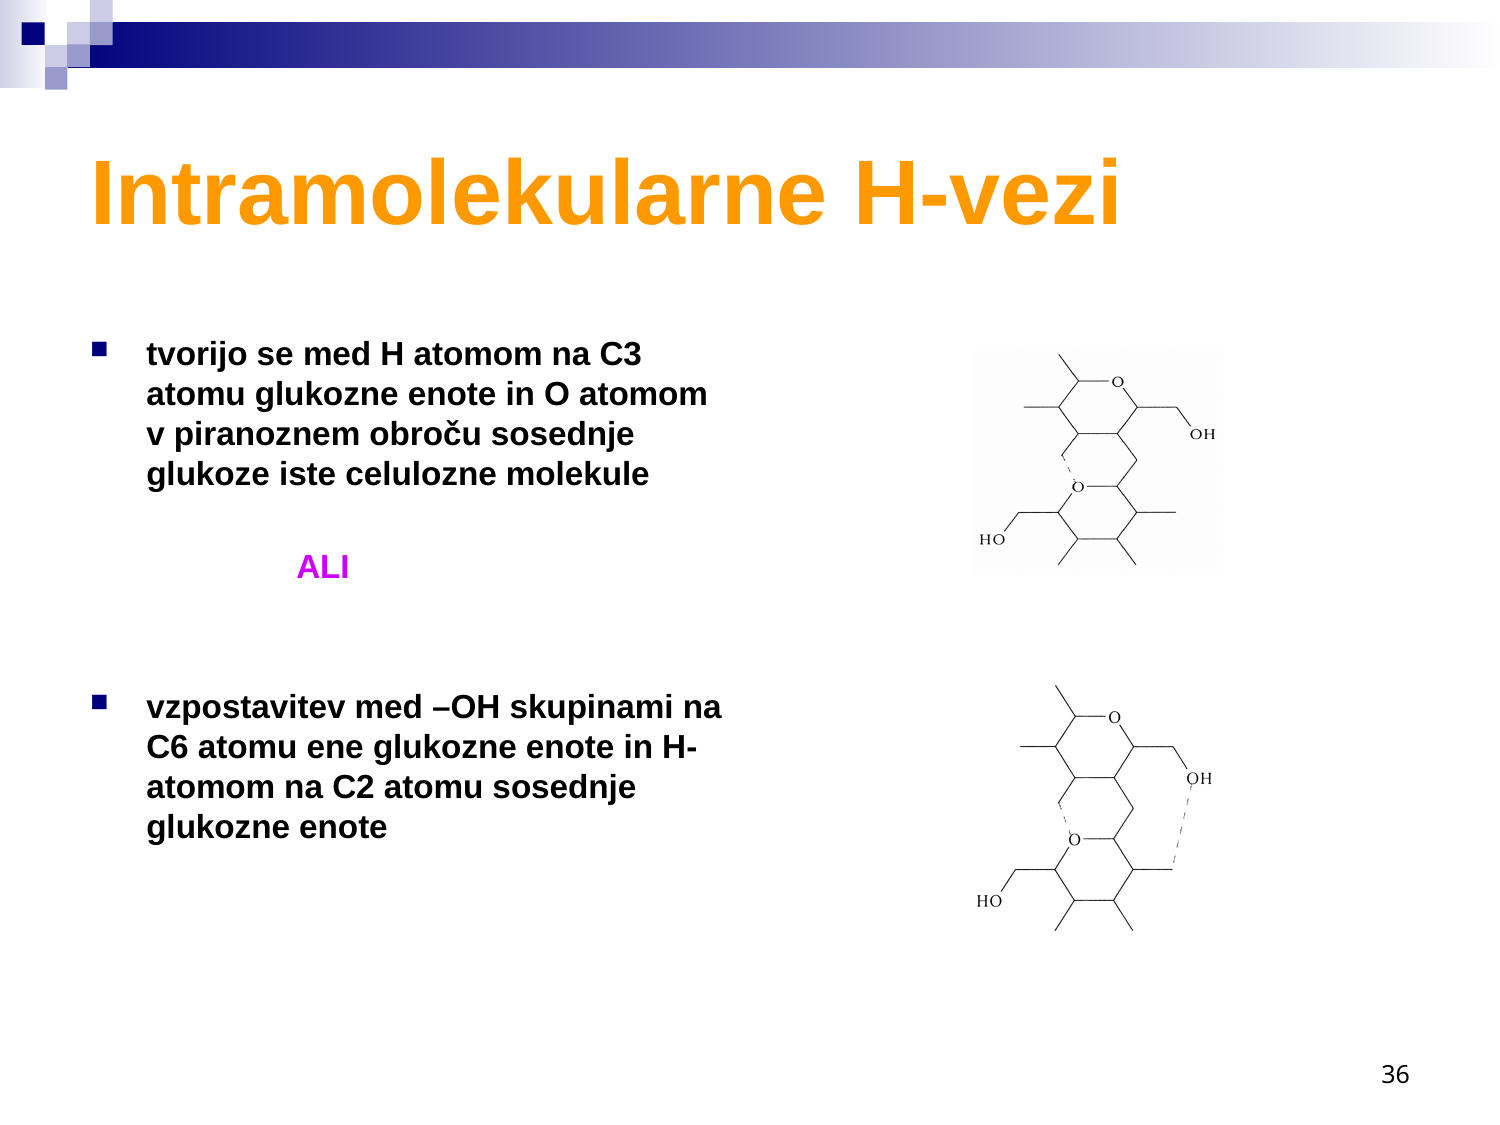

# Intramolekularne H-vezi
tvorijo se med H atomom na C3 atomu glukozne enote in O atomom v piranoznem obroču sosednje glukoze iste celulozne molekule
			ALI
vzpostavitev med –OH skupinami na C6 atomu ene glukozne enote in H-atomom na C2 atomu sosednje glukozne enote